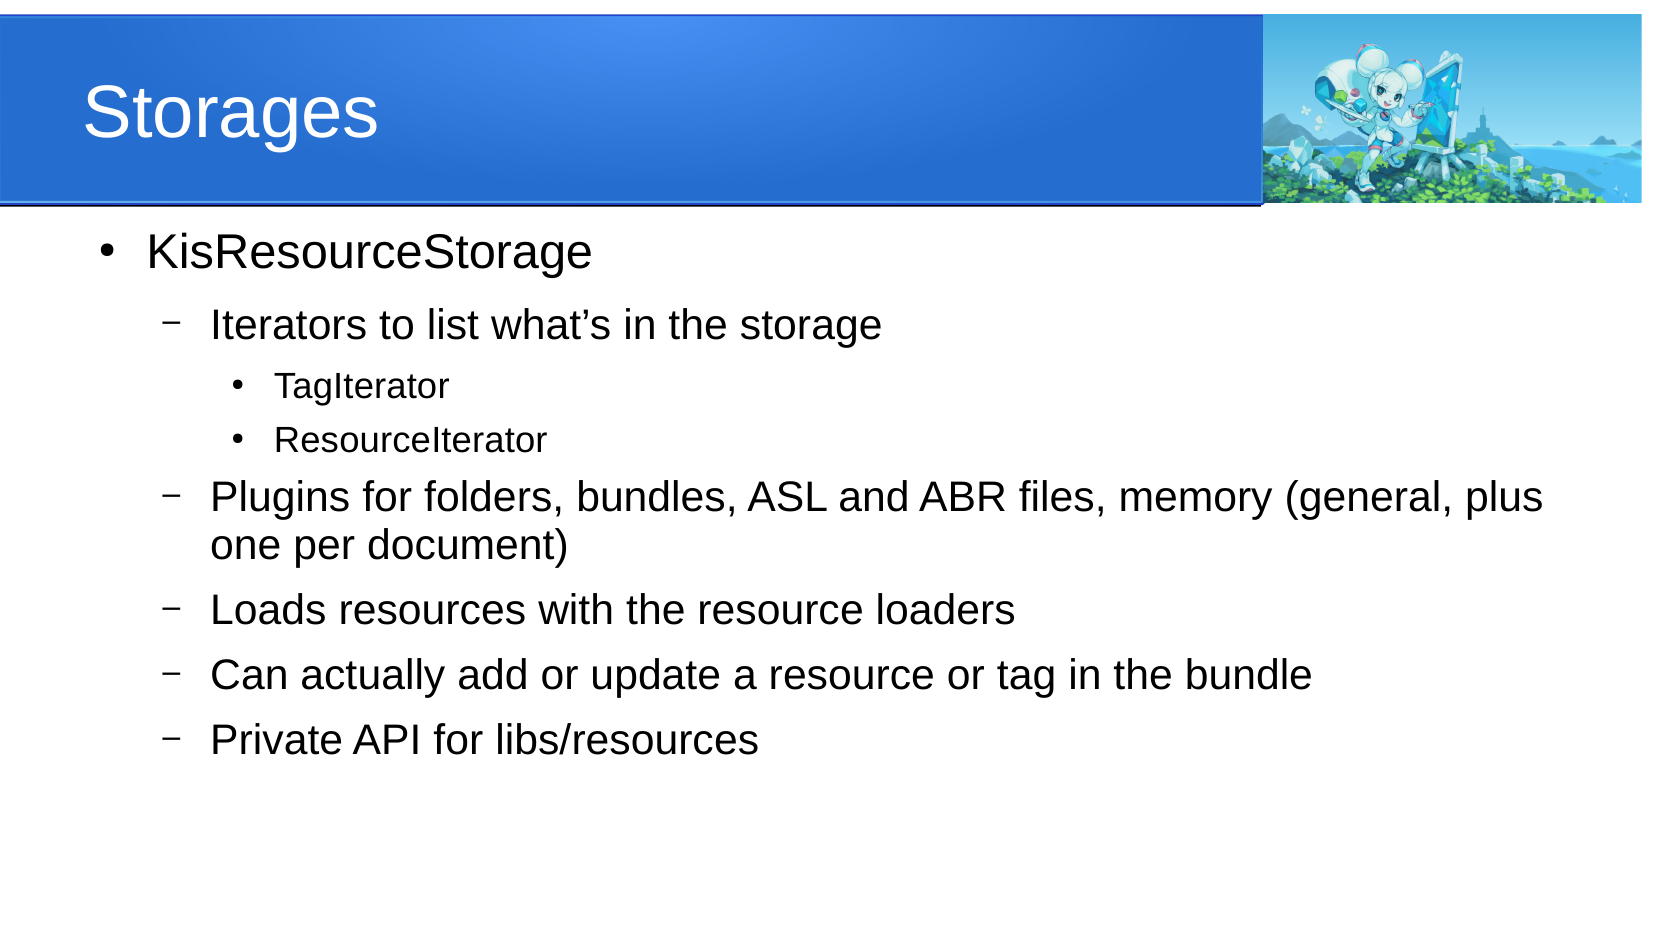

# Storages
KisResourceStorage
Iterators to list what’s in the storage
TagIterator
ResourceIterator
Plugins for folders, bundles, ASL and ABR files, memory (general, plus one per document)
Loads resources with the resource loaders
Can actually add or update a resource or tag in the bundle
Private API for libs/resources